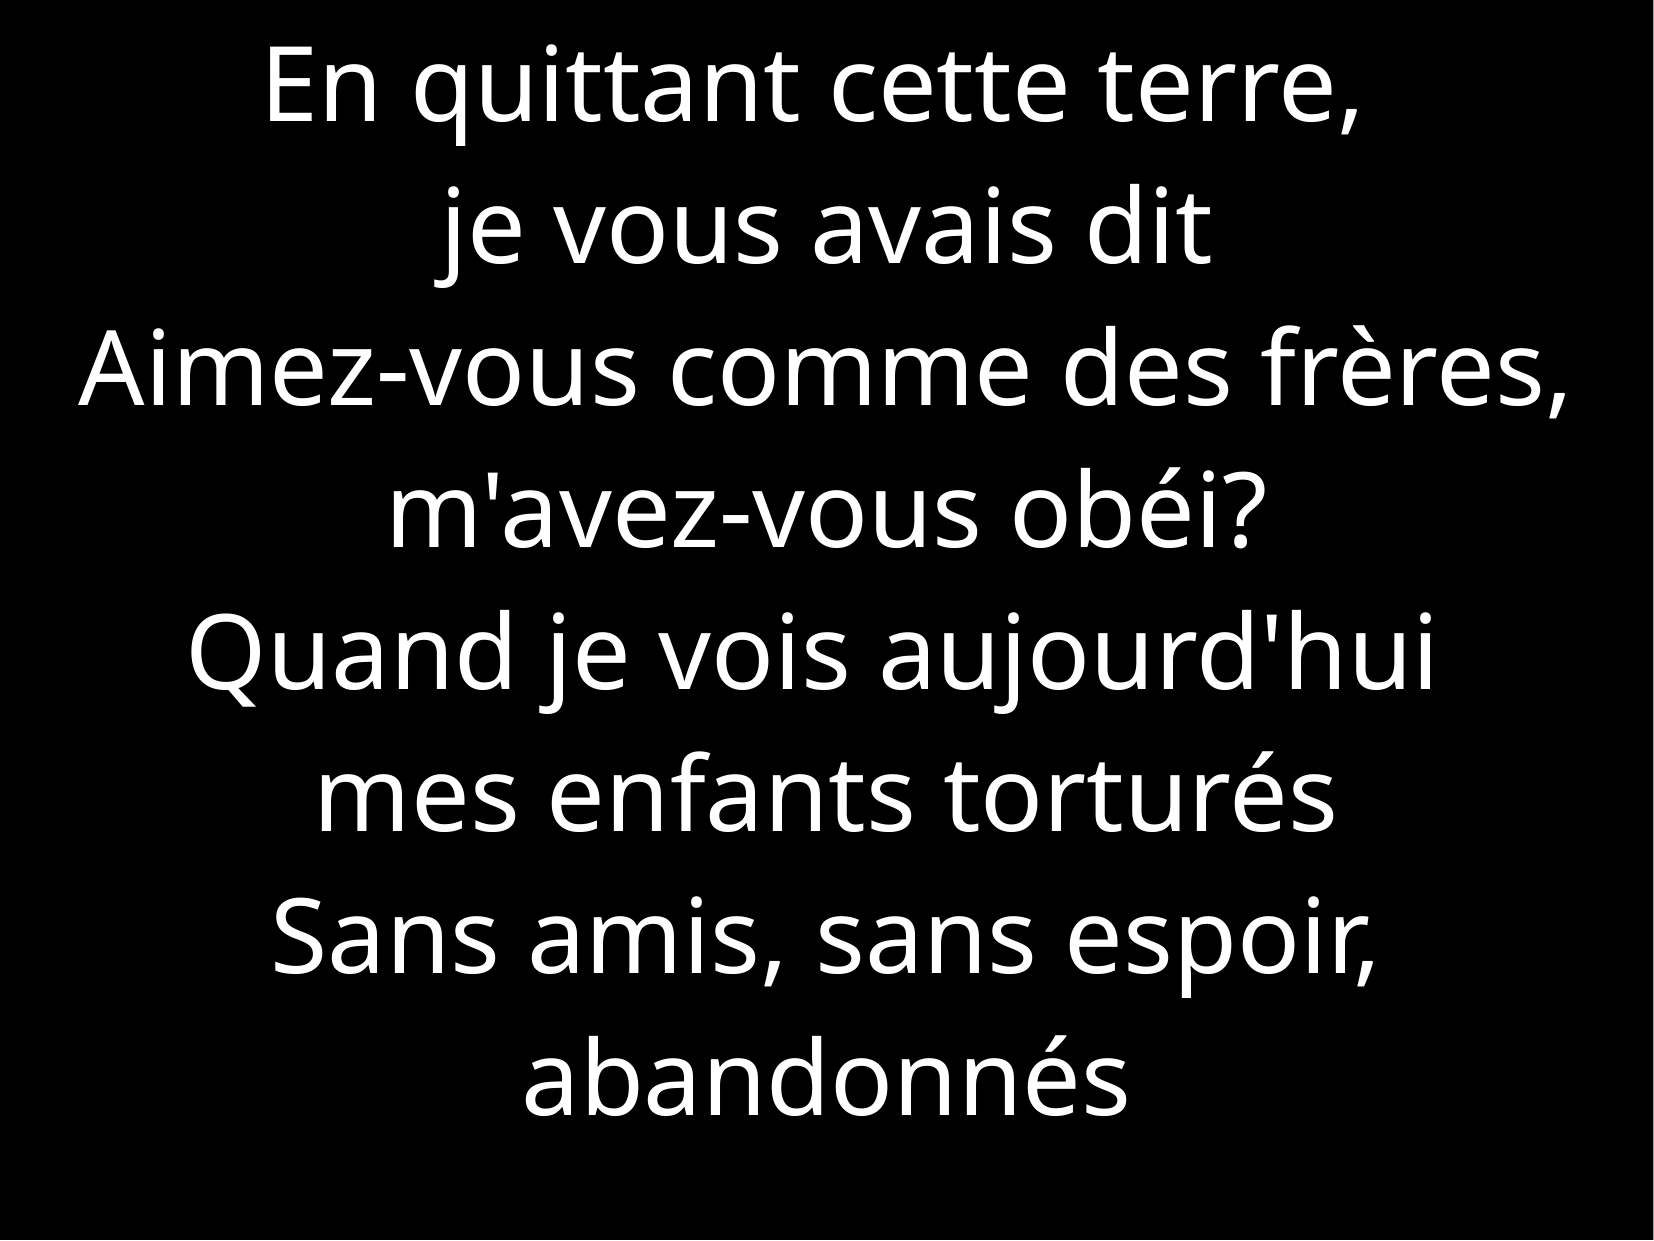

# En quittant cette terre,
je vous avais dit
Aimez-vous comme des frères, m'avez-vous obéi?
Quand je vois aujourd'hui
mes enfants torturés
Sans amis, sans espoir, abandonnés